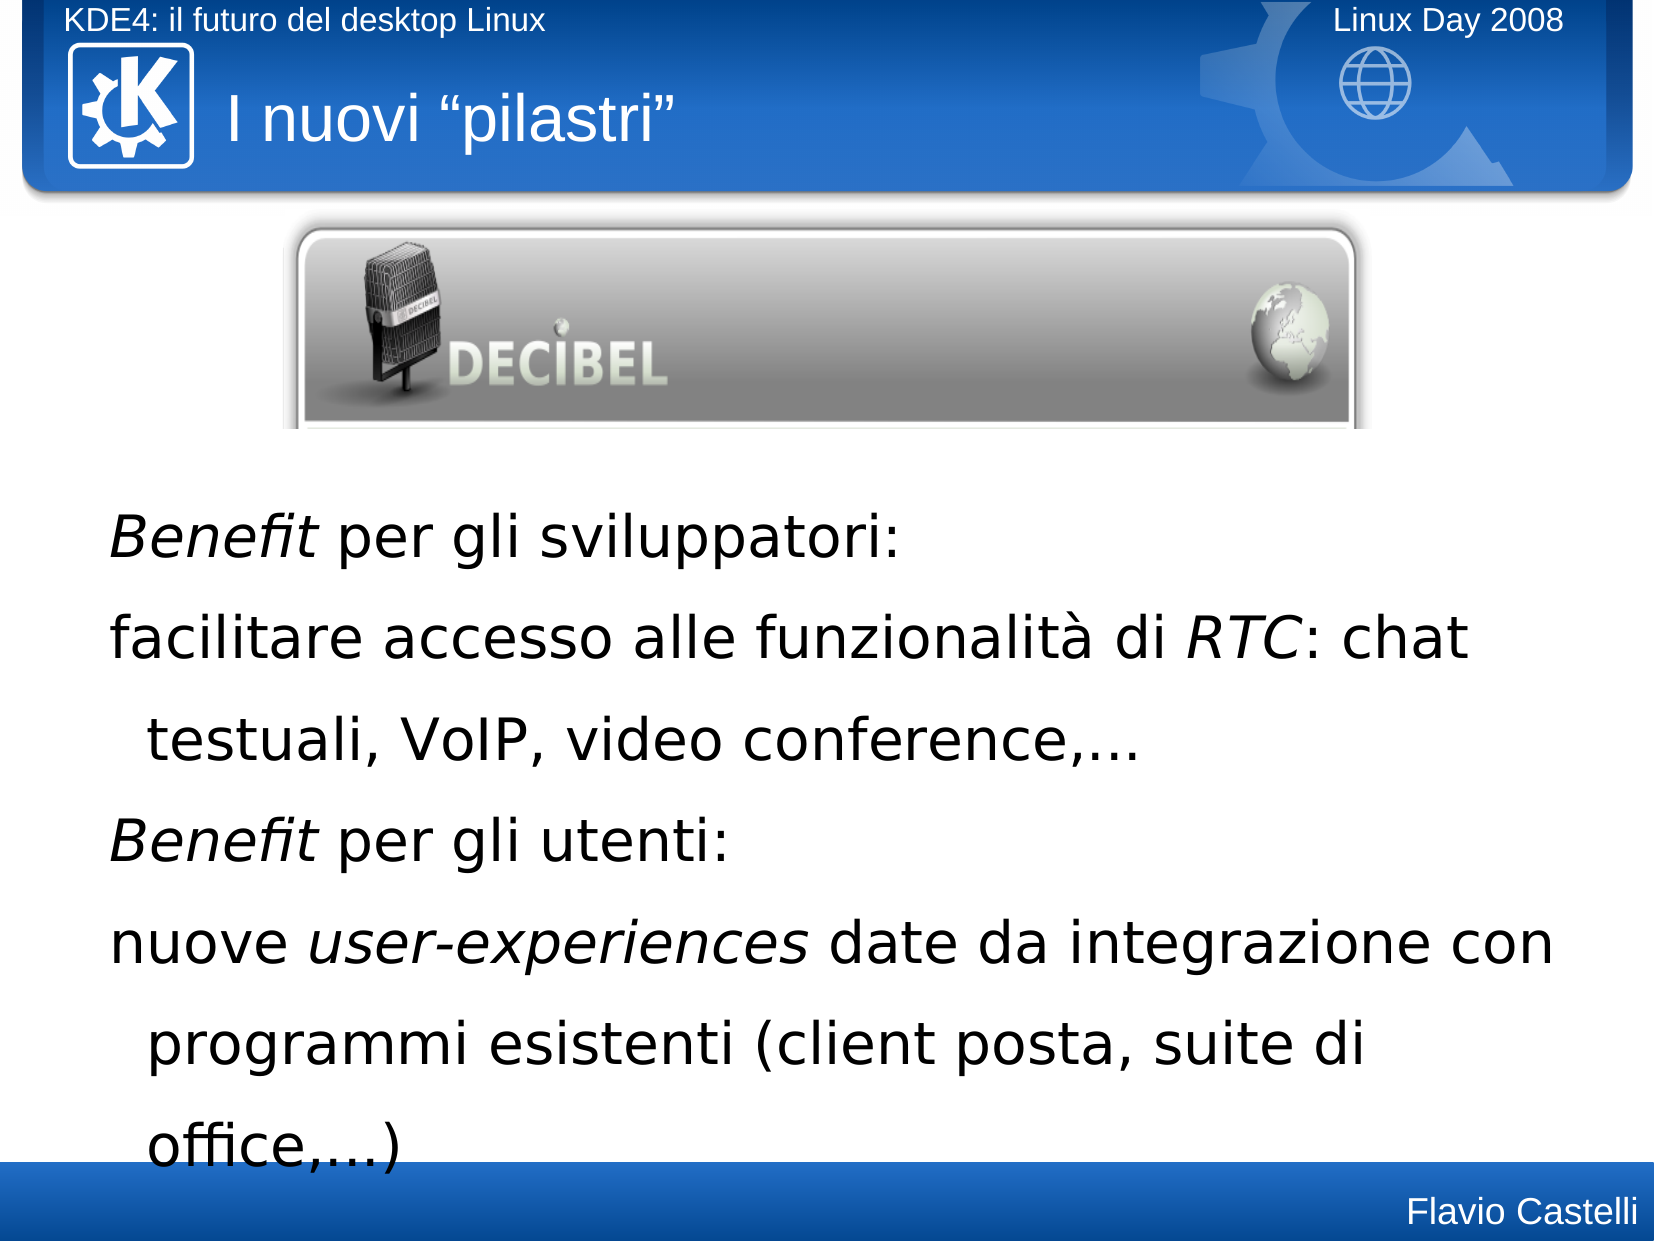

# I nuovi “pilastri”
Benefit per gli sviluppatori:
facilitare accesso alle funzionalità di RTC: chat testuali, VoIP, video conference,...
Benefit per gli utenti:
nuove user-experiences date da integrazione con programmi esistenti (client posta, suite di office,...)